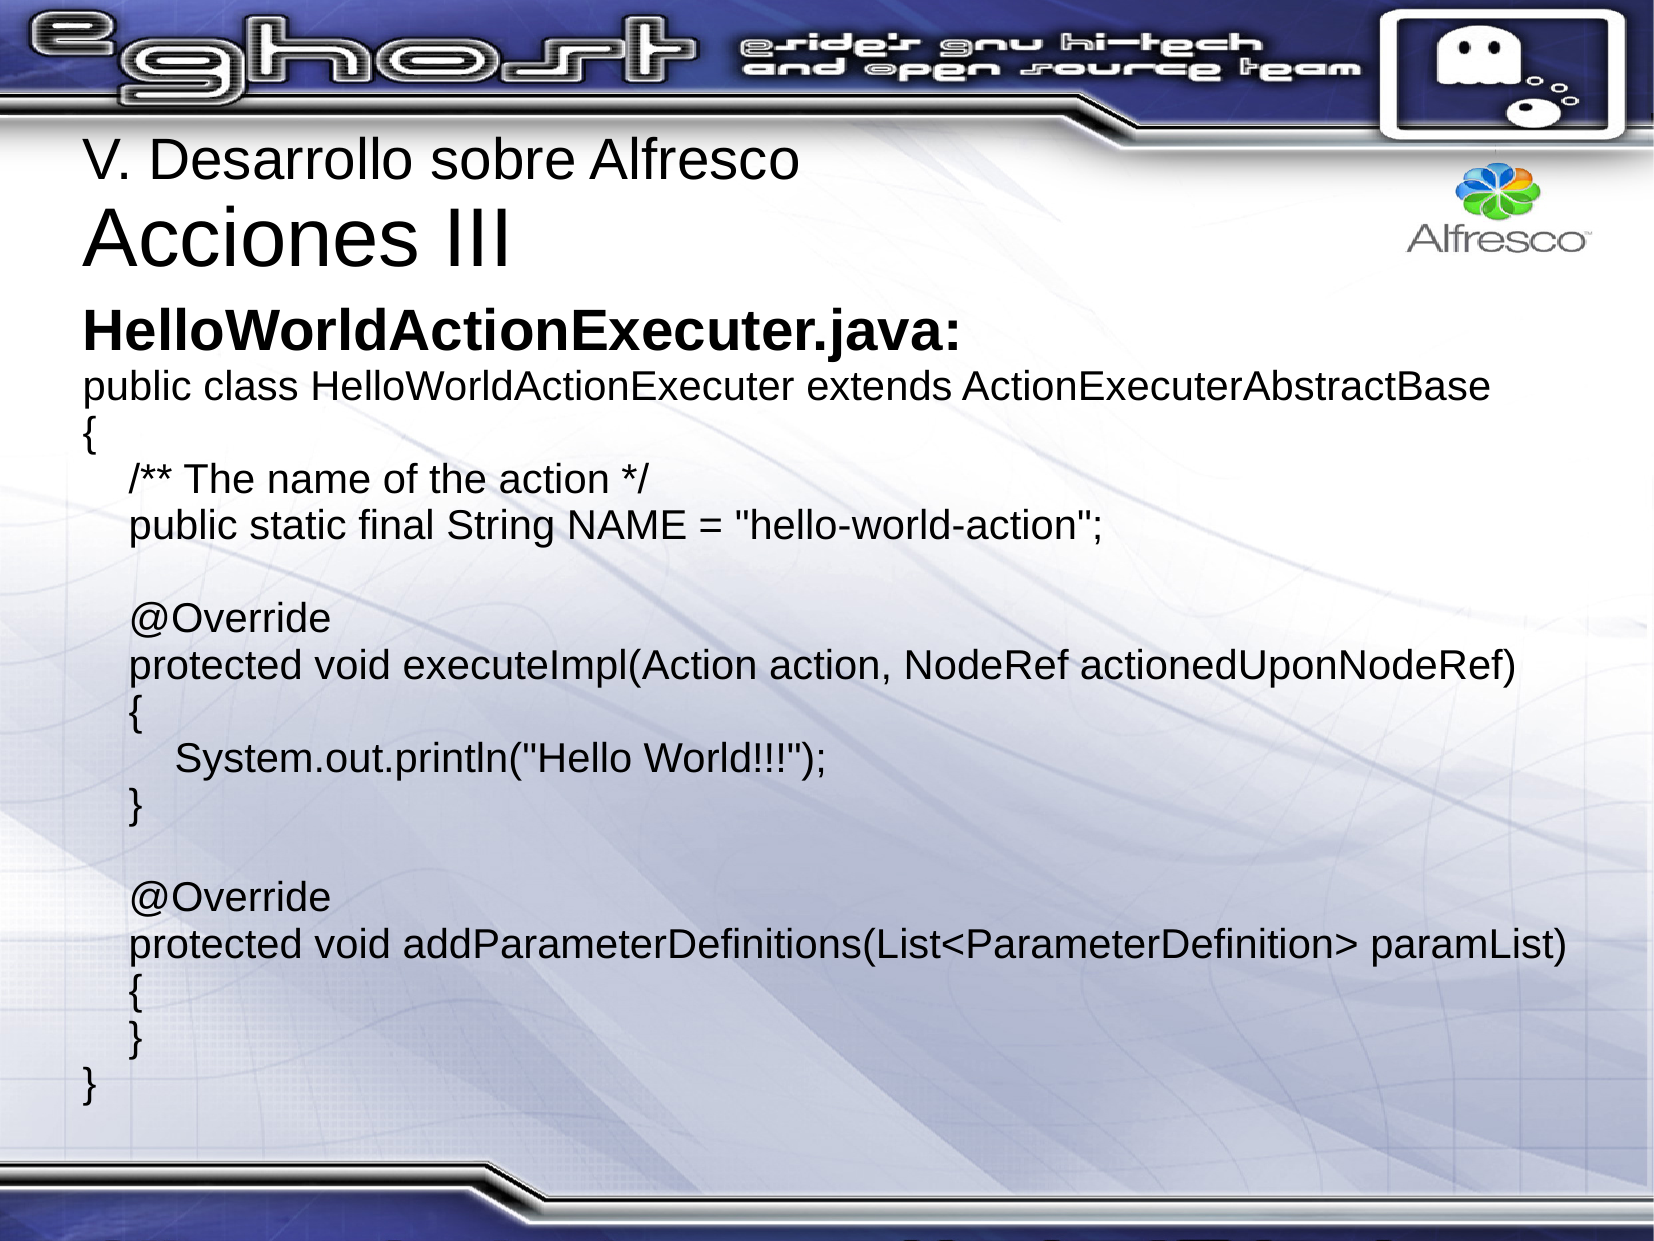

# V. Desarrollo sobre Alfresco Acciones III
HelloWorldActionExecuter.java:
public class HelloWorldActionExecuter extends ActionExecuterAbstractBase
{
 /** The name of the action */
 public static final String NAME = "hello-world-action";
 @Override
 protected void executeImpl(Action action, NodeRef actionedUponNodeRef)
 {
 System.out.println("Hello World!!!");
 }
 @Override
 protected void addParameterDefinitions(List<ParameterDefinition> paramList)
 {
 }
}